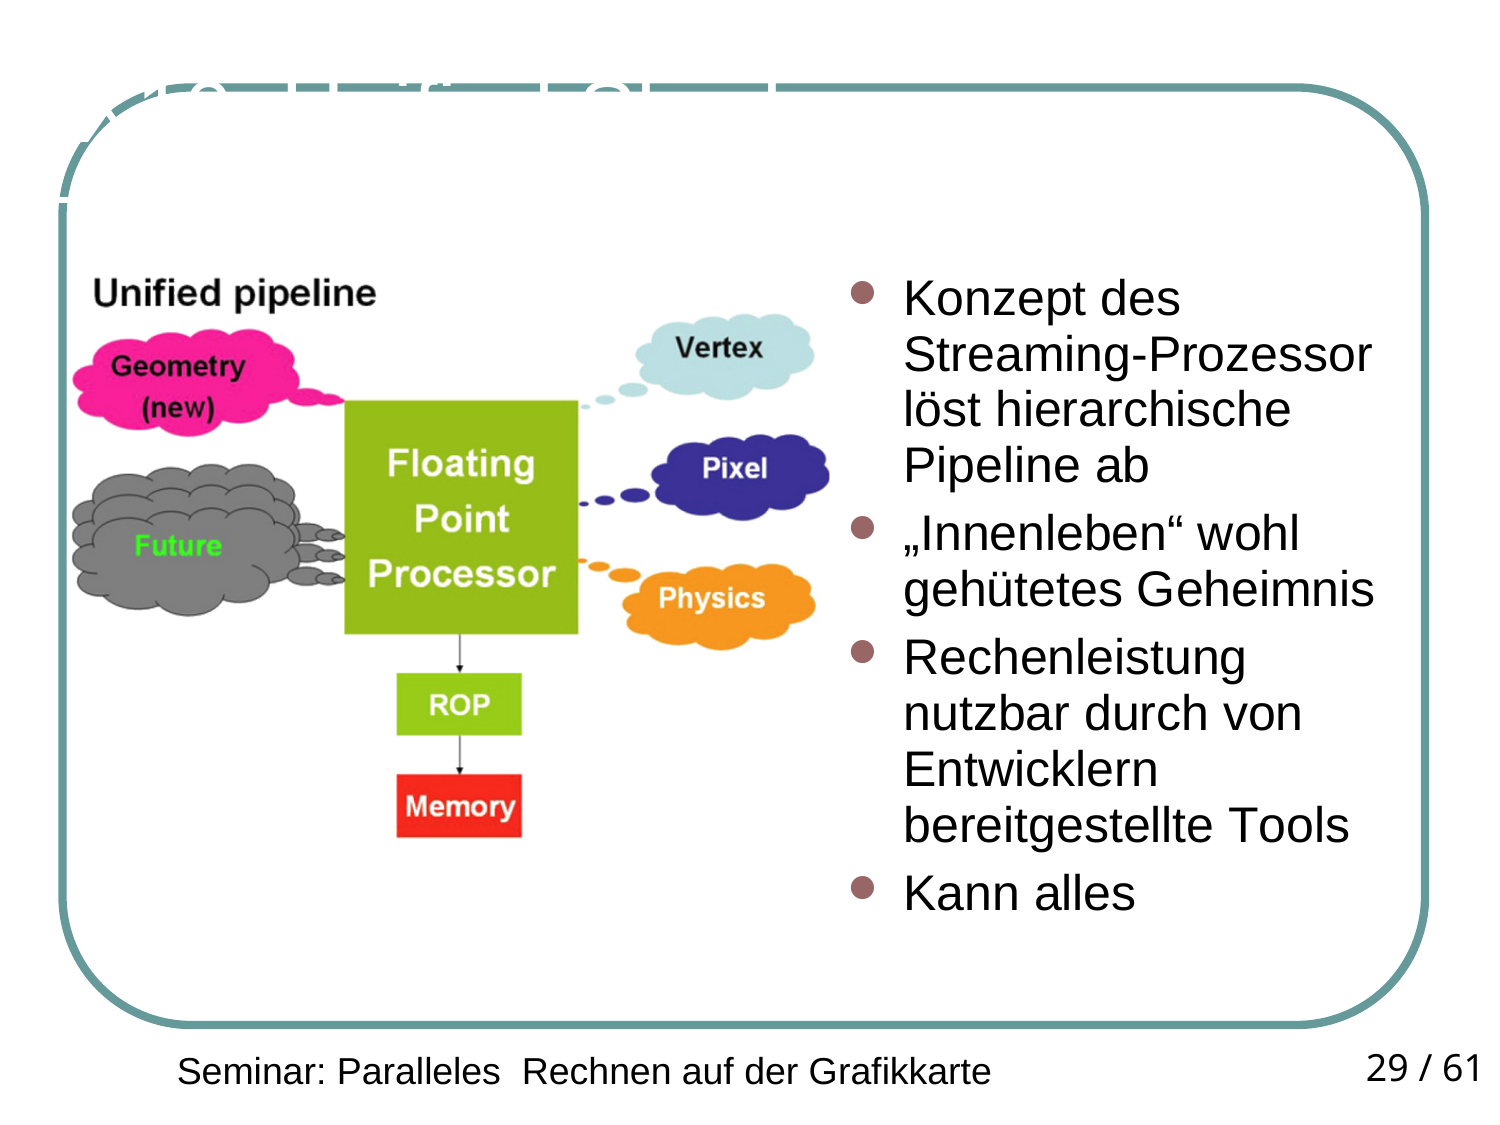

# DX10: Unified Shader
Konzept des Streaming-Prozessor löst hierarchische Pipeline ab
„Innenleben“ wohl gehütetes Geheimnis
Rechenleistung nutzbar durch von Entwicklern bereitgestellte Tools
Kann alles
Seminar: Paralleles Rechnen auf der Grafikkarte
29